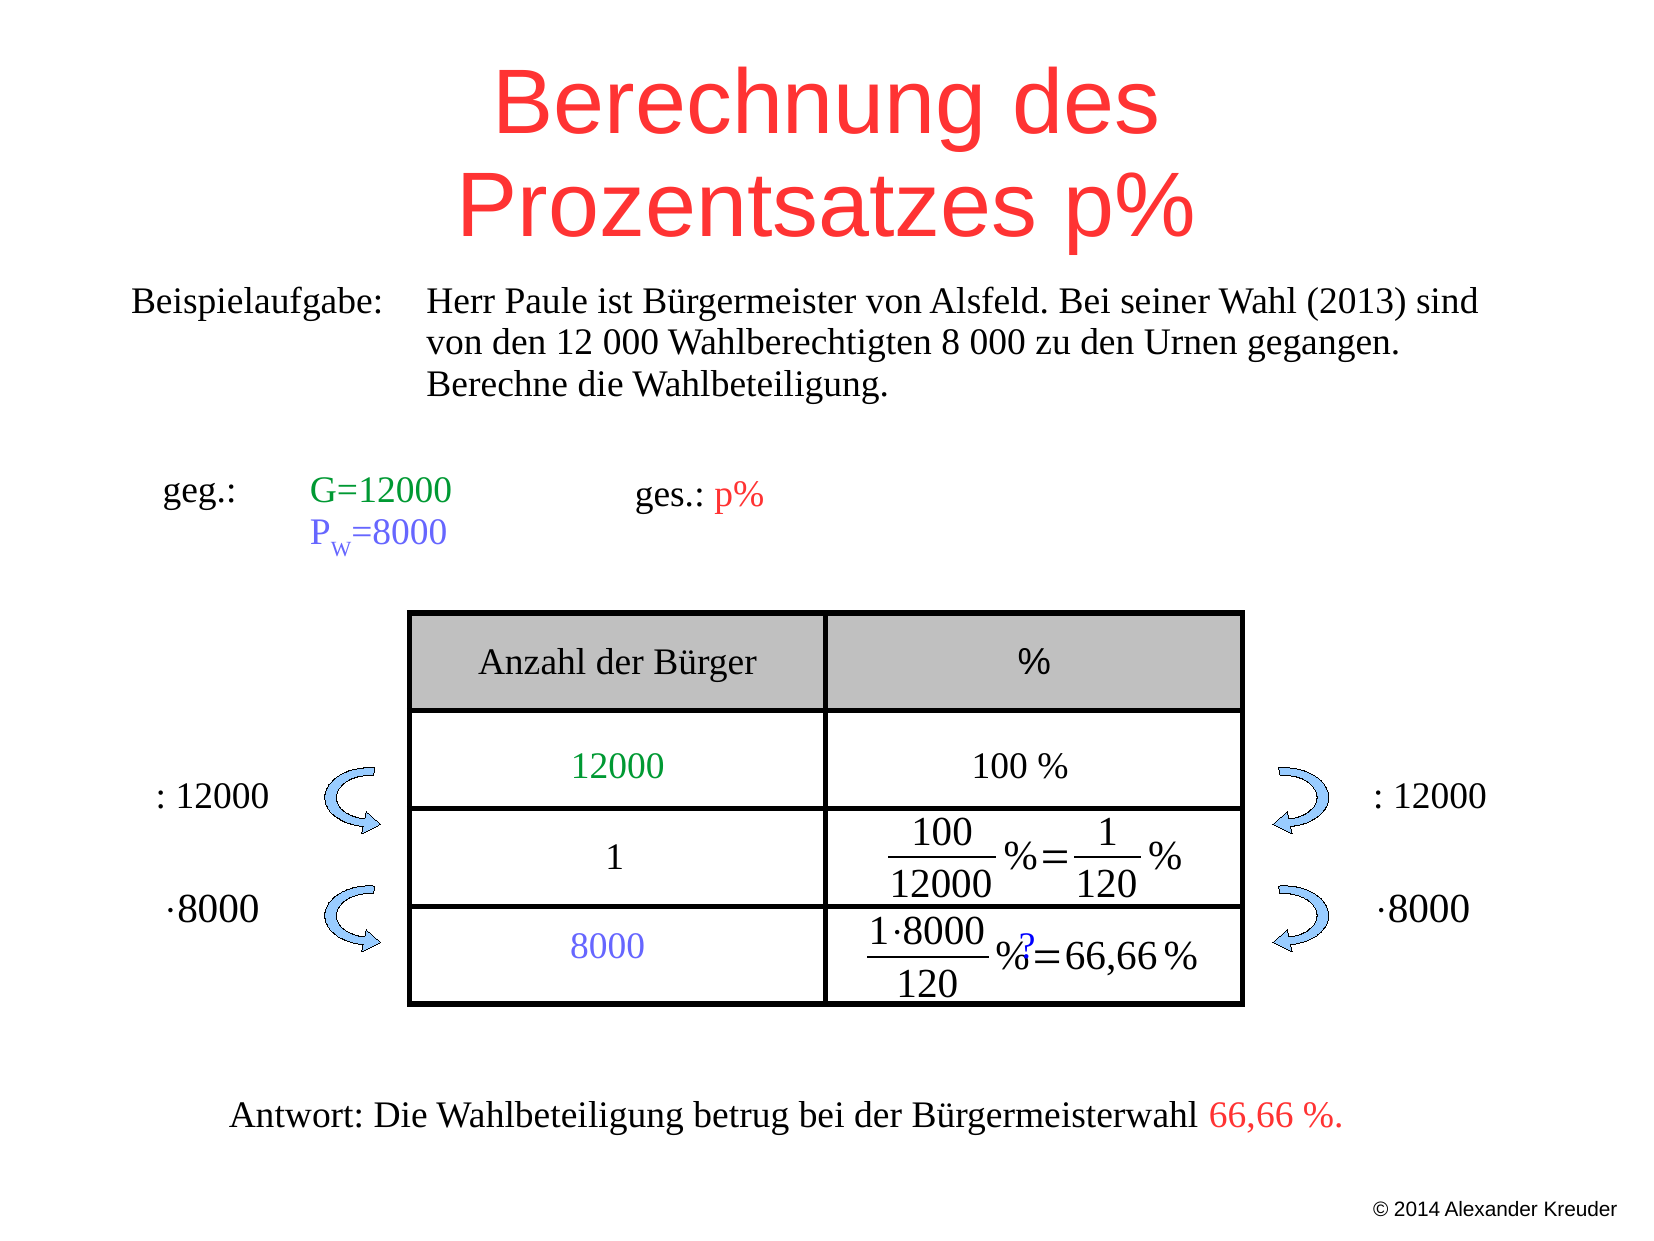

# Berechnung des Prozentsatzes p%
Beispielaufgabe:	Herr Paule ist Bürgermeister von Alsfeld. Bei seiner Wahl (2013) sind
				von den 12 000 Wahlberechtigten 8 000 zu den Urnen gegangen.
				Berechne die Wahlbeteiligung.
geg.:	G=12000
		PW=8000
ges.: p%
| Anzahl der Bürger | % |
| --- | --- |
| | |
| | |
| | |
12000
100 %
: 12000
: 12000
1
8000
?
Antwort: Die Wahlbeteiligung betrug bei der Bürgermeisterwahl 66,66 %.